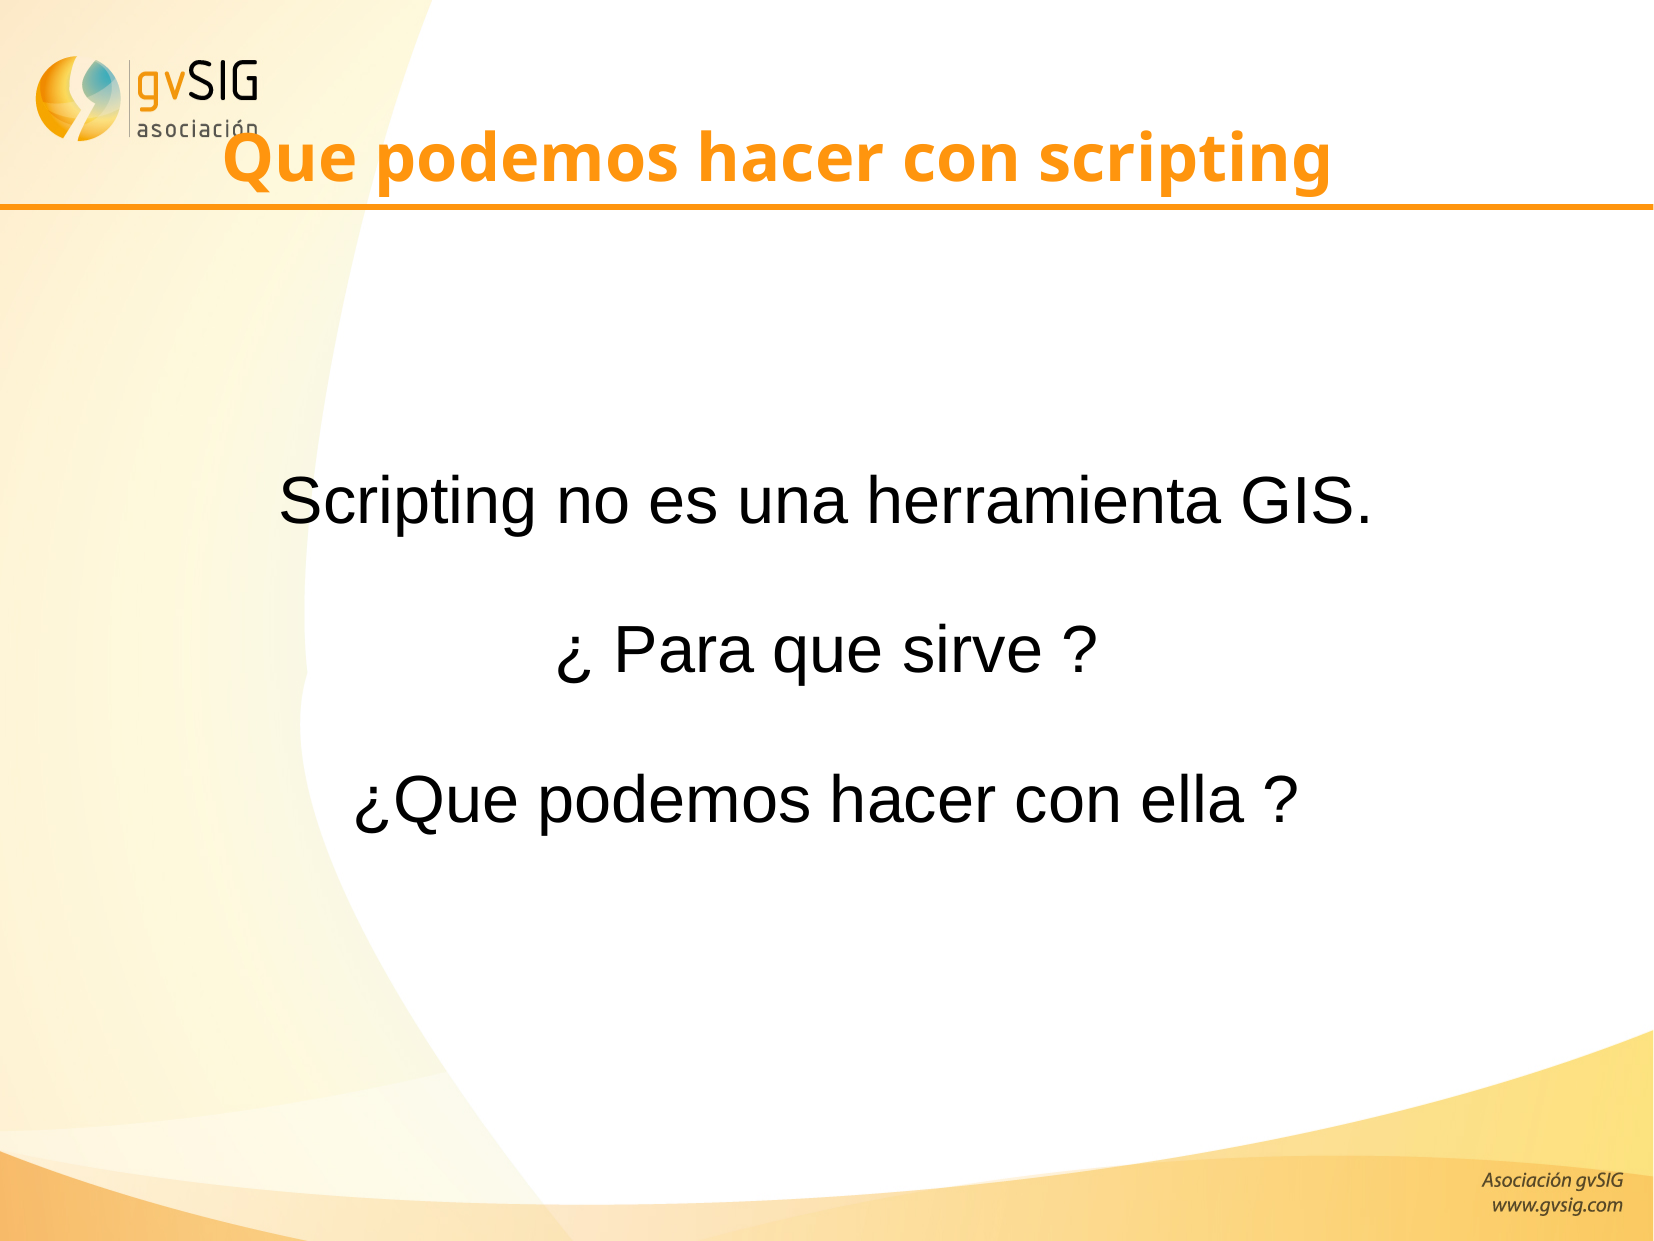

Que podemos hacer con scripting
# Scripting no es una herramienta GIS.
¿ Para que sirve ?
¿Que podemos hacer con ella ?